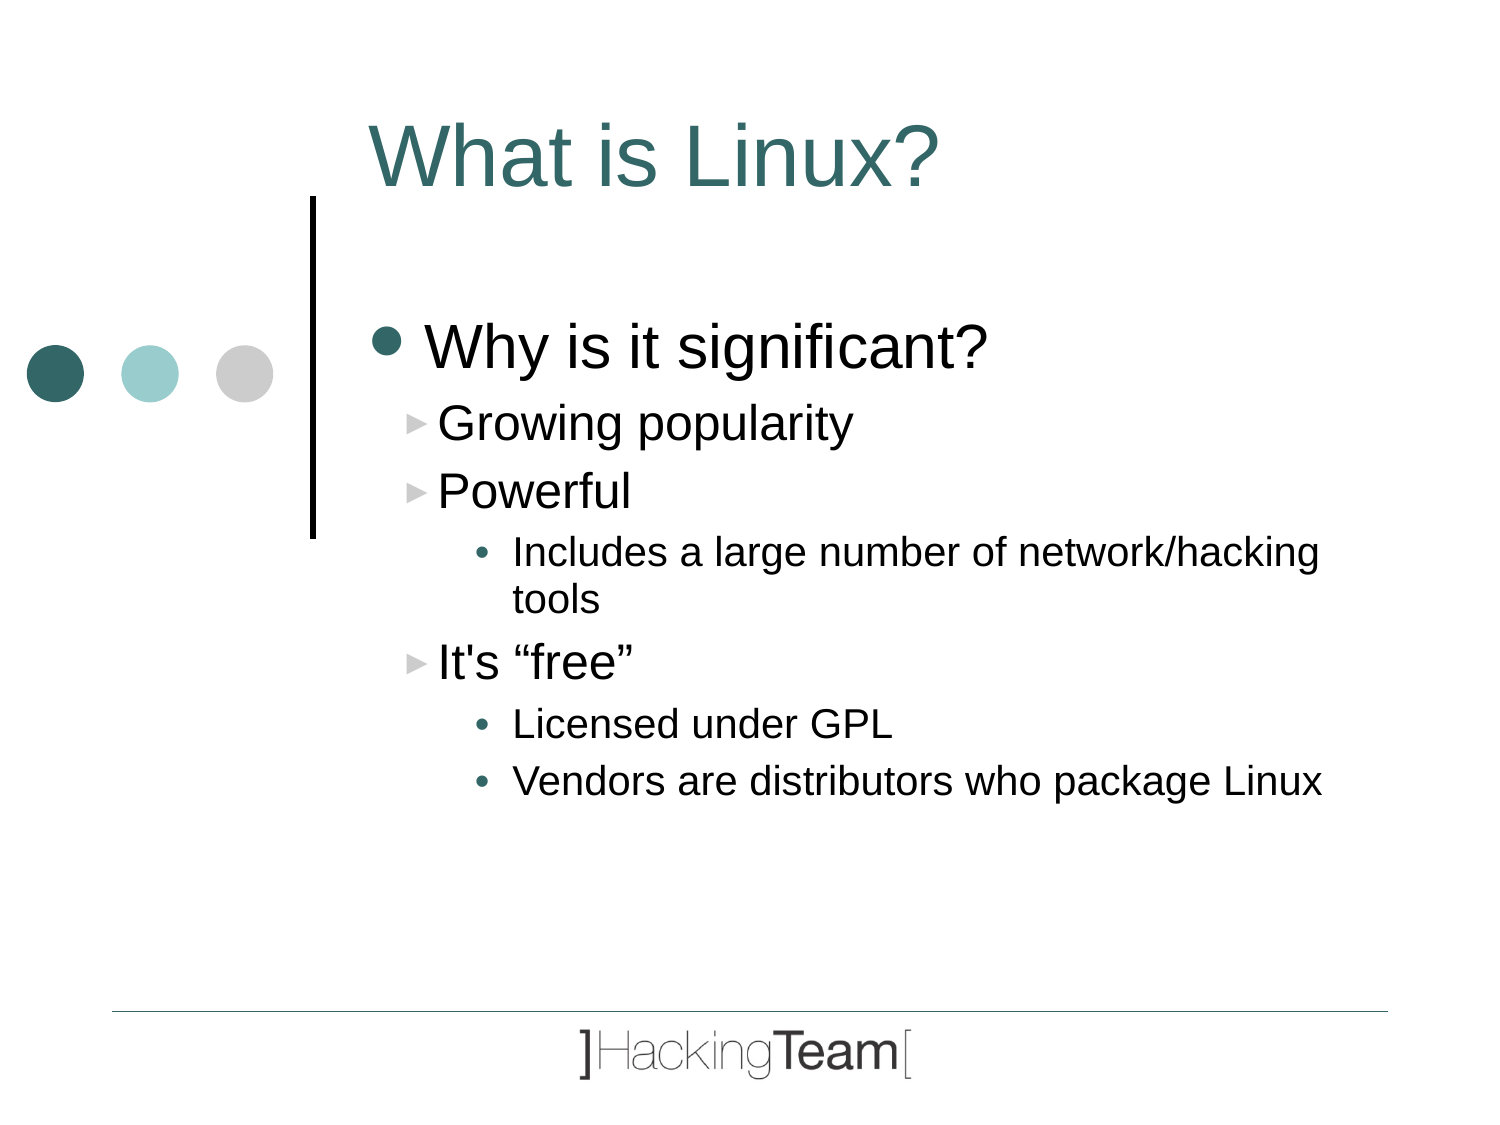

# What is Linux?
Why is it significant?
Growing popularity
Powerful
Includes a large number of network/hacking tools
It's “free”
Licensed under GPL
Vendors are distributors who package Linux